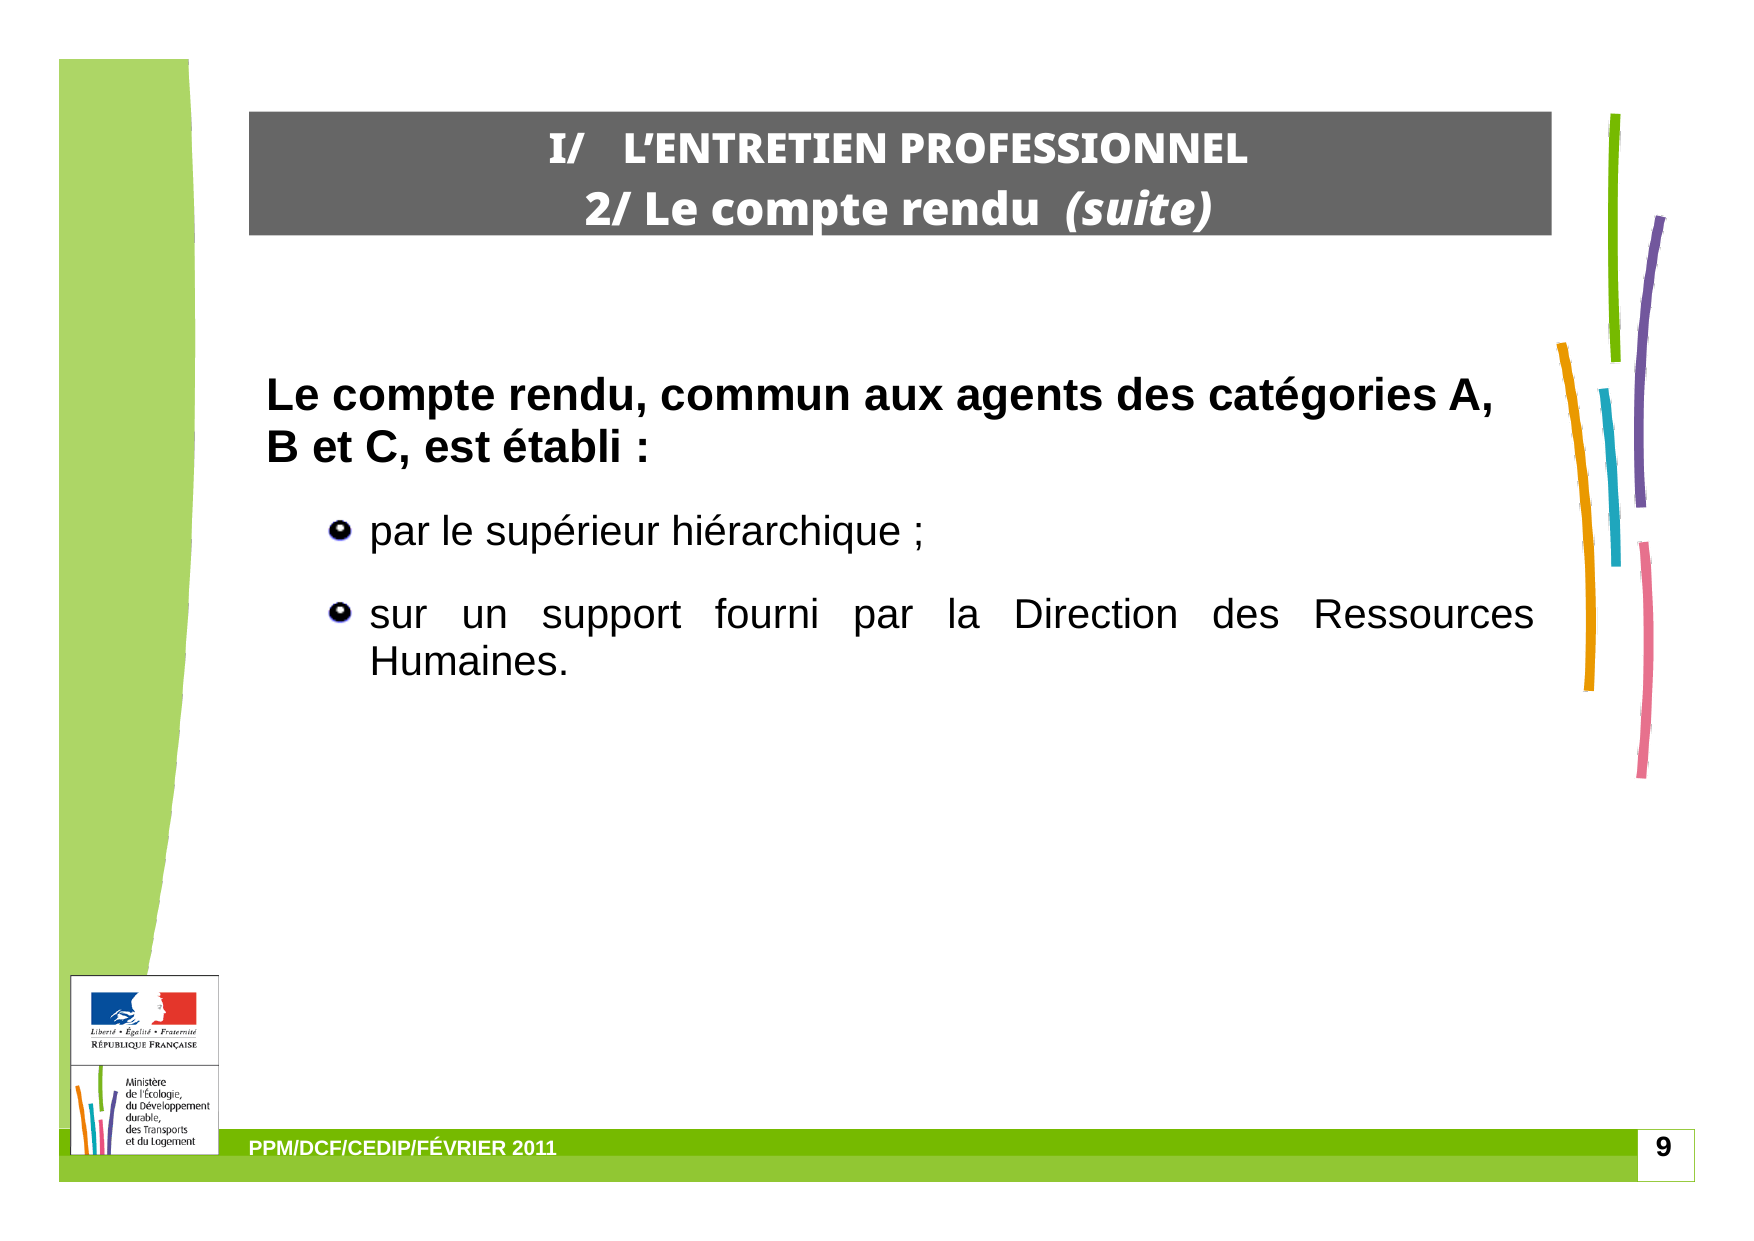

I/	L’ENTRETIEN PROFESSIONNEL
2/ Le compte rendu (suite)
Le compte rendu, commun aux agents des catégories A, B et C, est établi :
par le supérieur hiérarchique ;
sur un support fourni par la Direction des Ressources Humaines.
PPM/DCF/CEDIP/FÉVRIER 2011
9